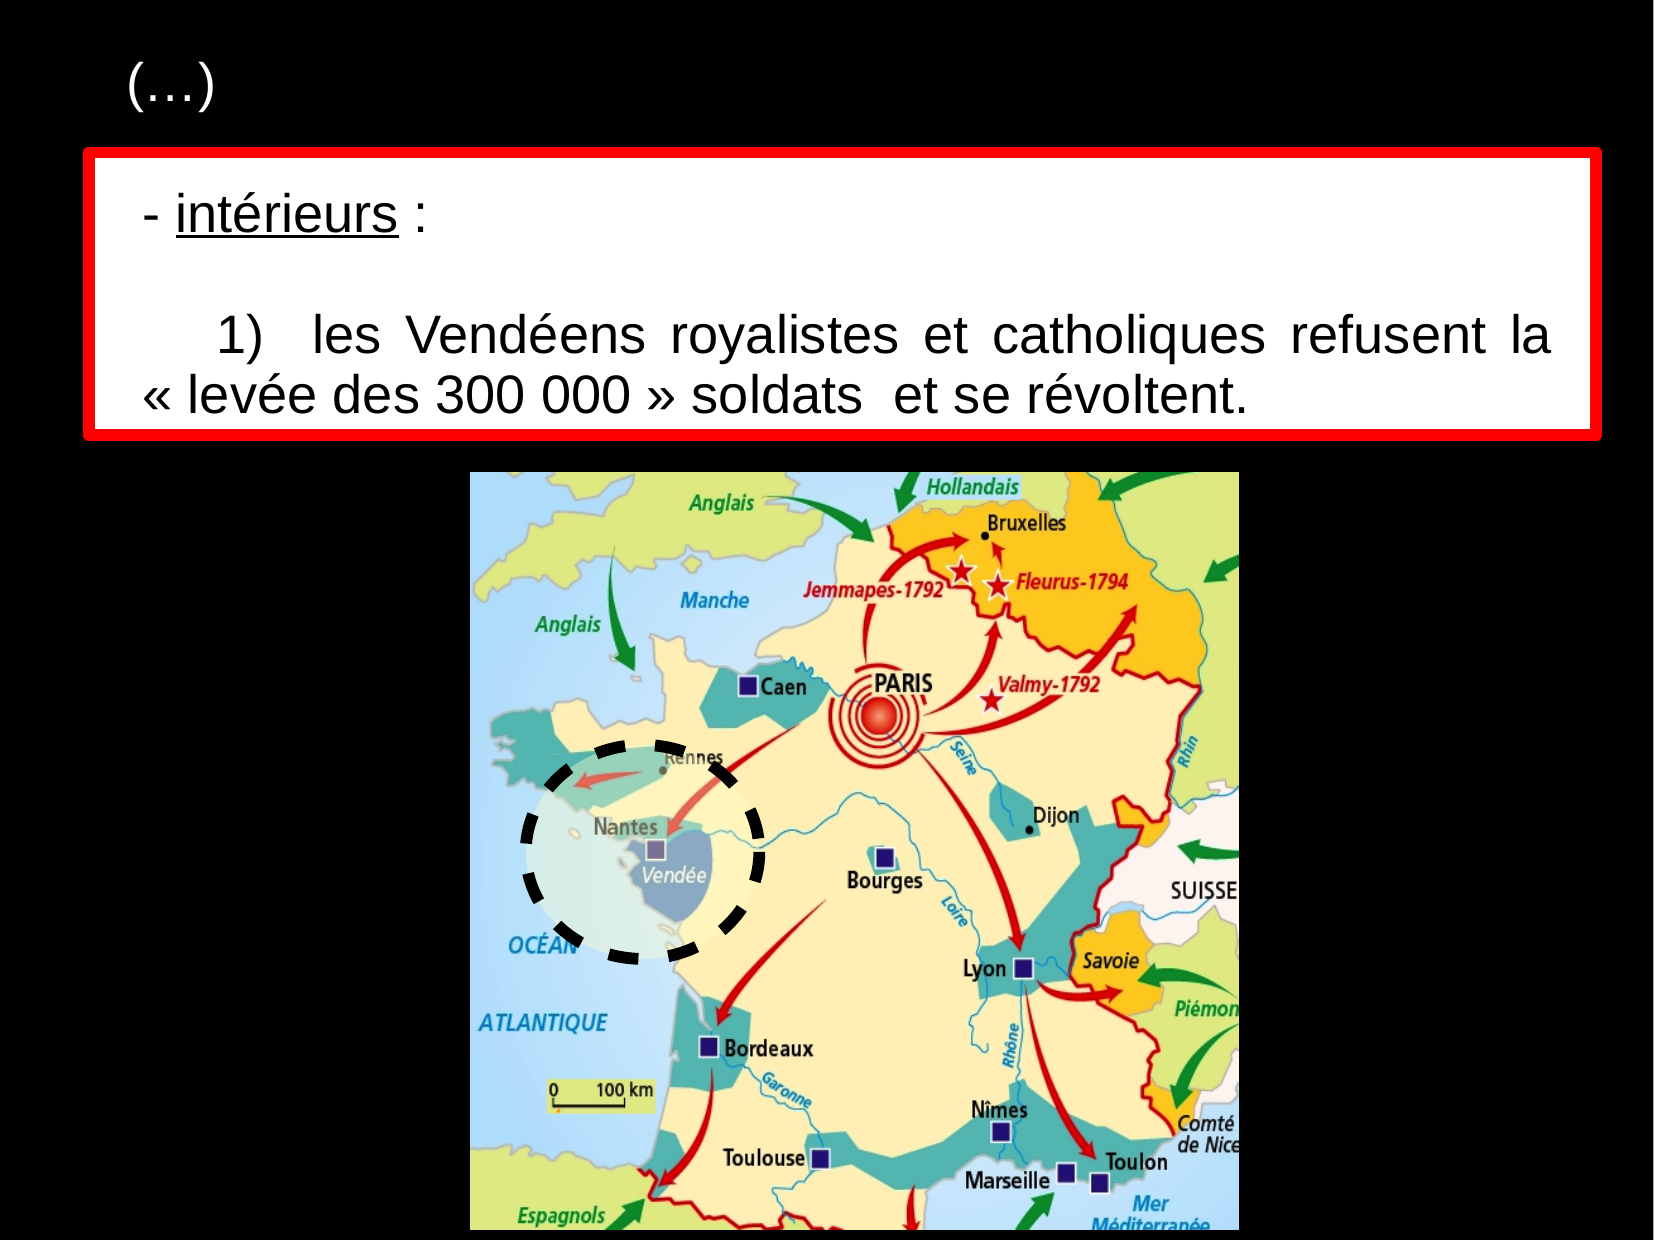

(…)
- intérieurs :
	1) les Vendéens royalistes et catholiques refusent la « levée des 300 000 » soldats et se révoltent.